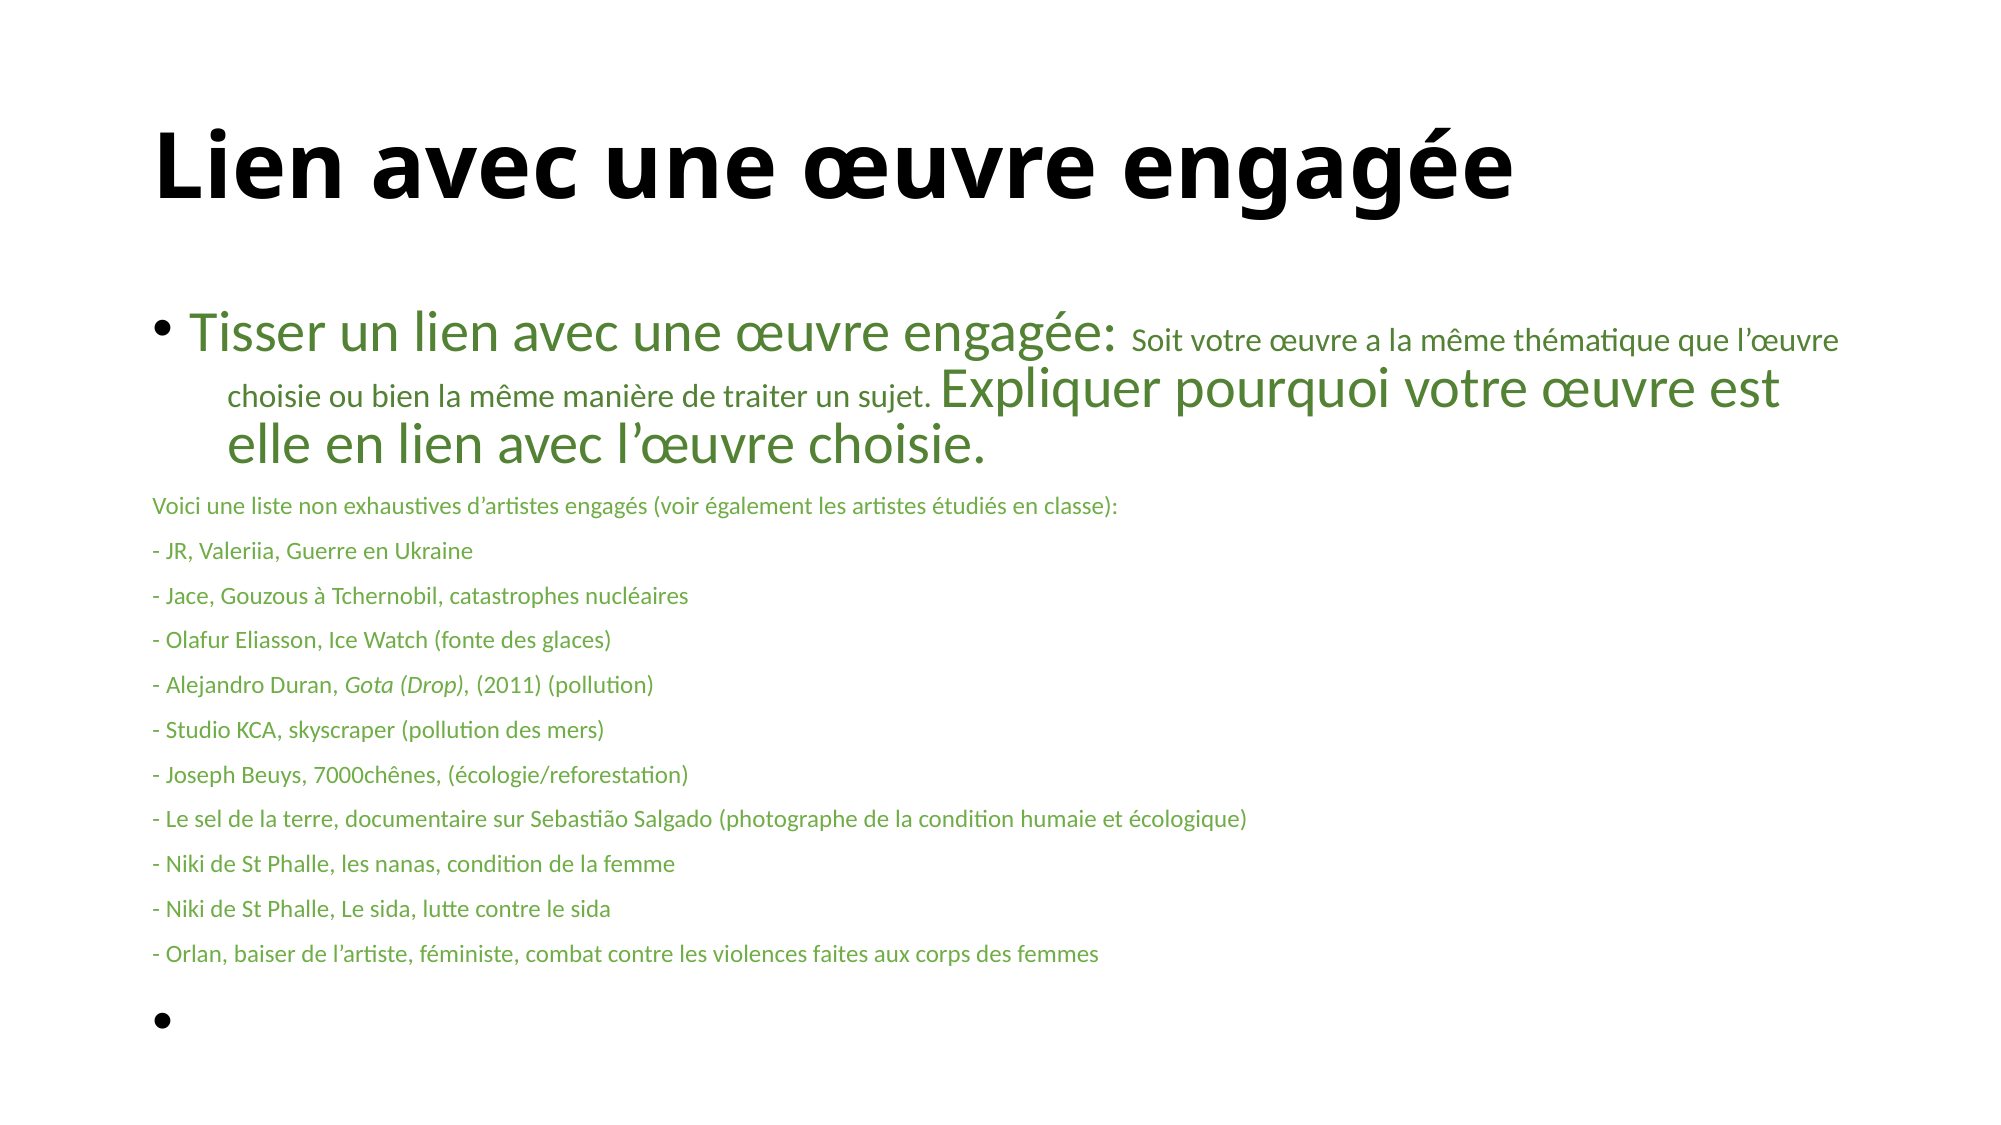

# Lien avec une œuvre engagée
Tisser un lien avec une œuvre engagée: Soit votre œuvre a la même thématique que l’œuvre choisie ou bien la même manière de traiter un sujet. Expliquer pourquoi votre œuvre est elle en lien avec l’œuvre choisie.
Voici une liste non exhaustives d’artistes engagés (voir également les artistes étudiés en classe):
- JR, Valeriia, Guerre en Ukraine
- Jace, Gouzous à Tchernobil, catastrophes nucléaires
- Olafur Eliasson, Ice Watch (fonte des glaces)
- Alejandro Duran, Gota (Drop), (2011) (pollution)
- Studio KCA, skyscraper (pollution des mers)
- Joseph Beuys, 7000chênes, (écologie/reforestation)
- Le sel de la terre, documentaire sur Sebastião Salgado (photographe de la condition humaie et écologique)
- Niki de St Phalle, les nanas, condition de la femme
- Niki de St Phalle, Le sida, lutte contre le sida
- Orlan, baiser de l’artiste, féministe, combat contre les violences faites aux corps des femmes